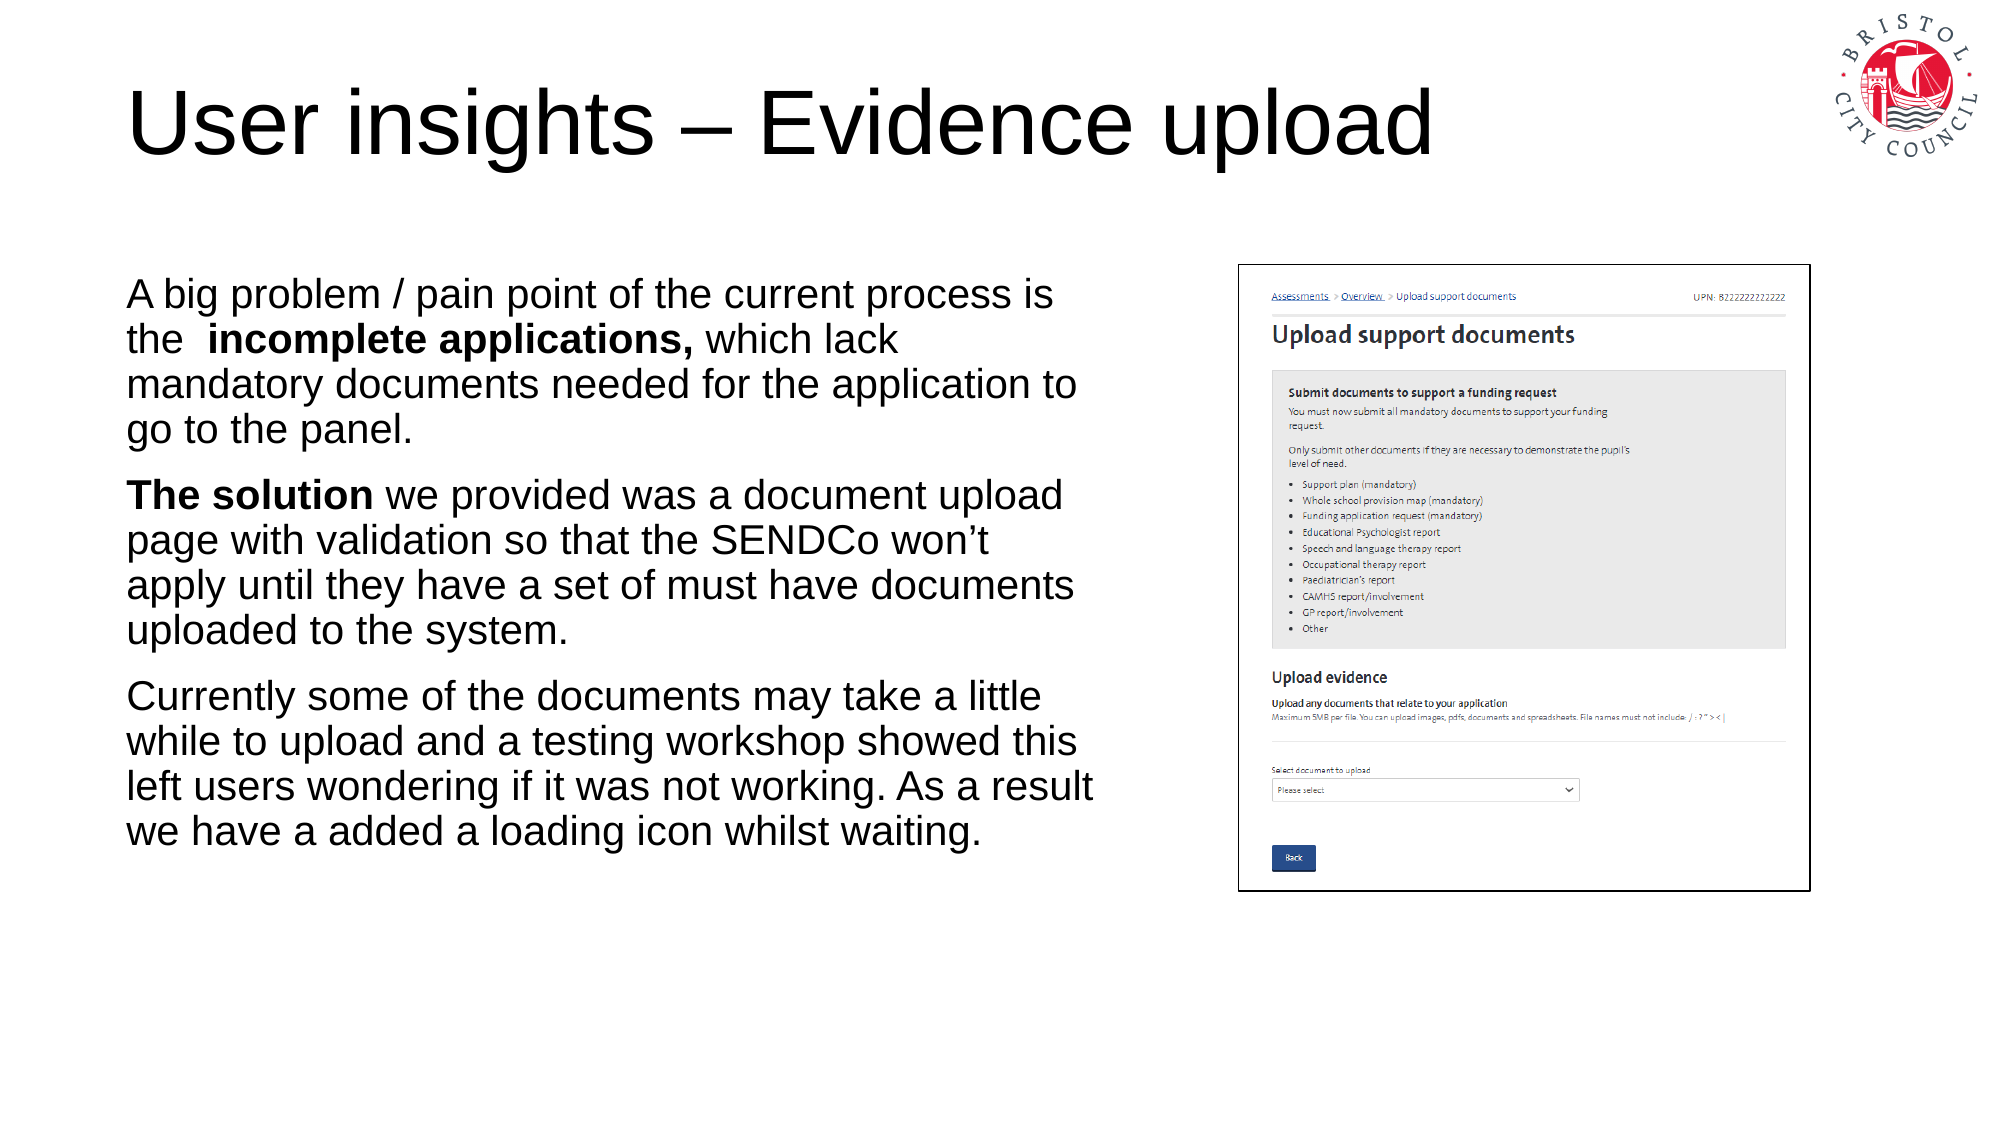

User insights – Evidence upload
# A big problem / pain point of the current process is the incomplete applications, which lack mandatory documents needed for the application to go to the panel.
The solution we provided was a document upload page with validation so that the SENDCo won’t apply until they have a set of must have documents uploaded to the system.
Currently some of the documents may take a little while to upload and a testing workshop showed this left users wondering if it was not working. As a result we have a added a loading icon whilst waiting.